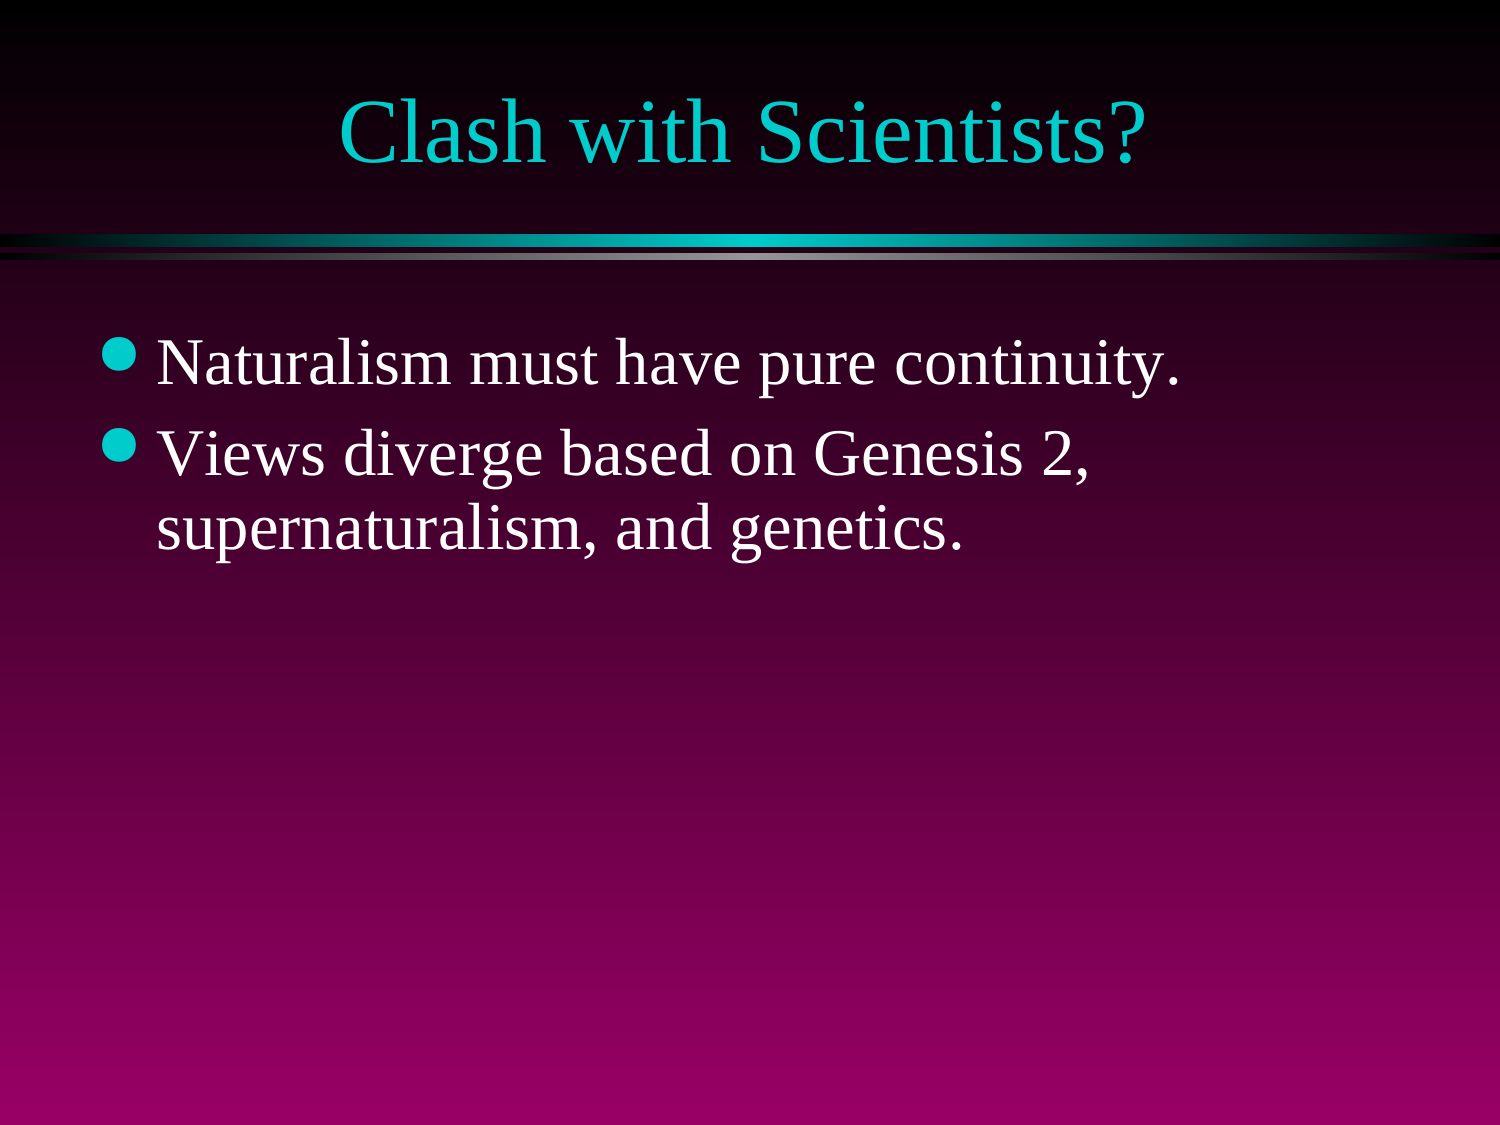

# Clash with Scientists?
Naturalism must have pure continuity.
Views diverge based on Genesis 2, supernaturalism, and genetics.